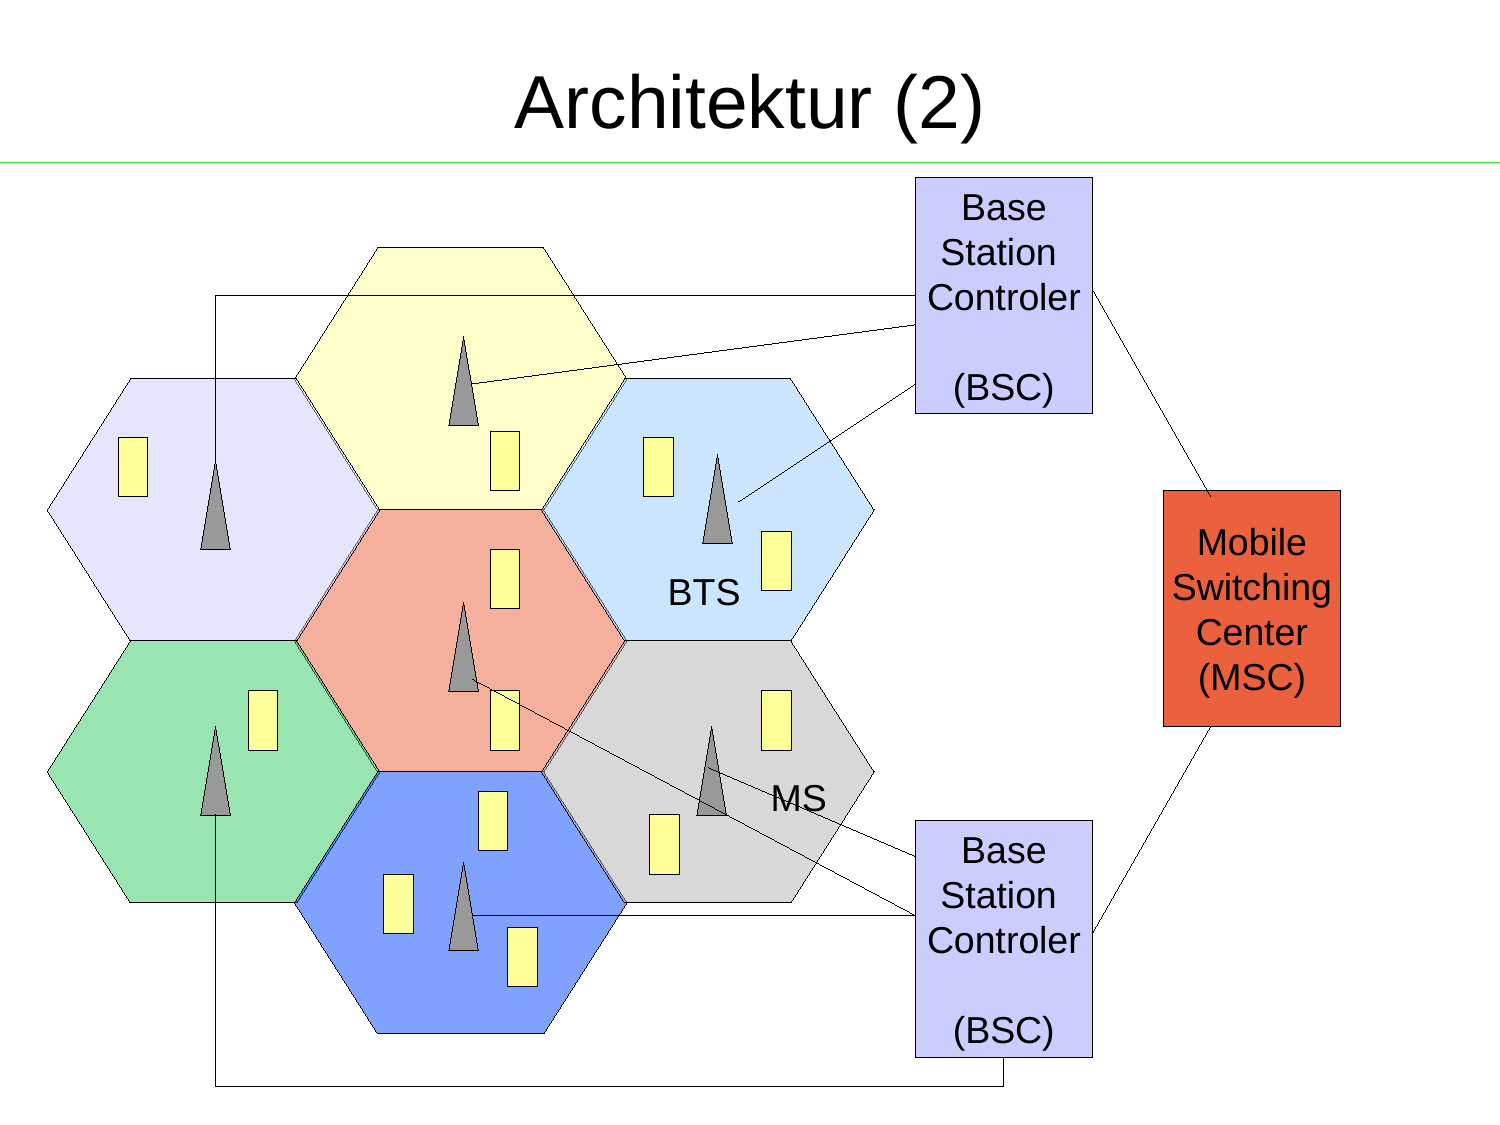

# Architektur (2)
Base
Station
Controler
(BSC)
Mobile
Switching
Center
(MSC)
BTS
MS
Base
Station
Controler
(BSC)